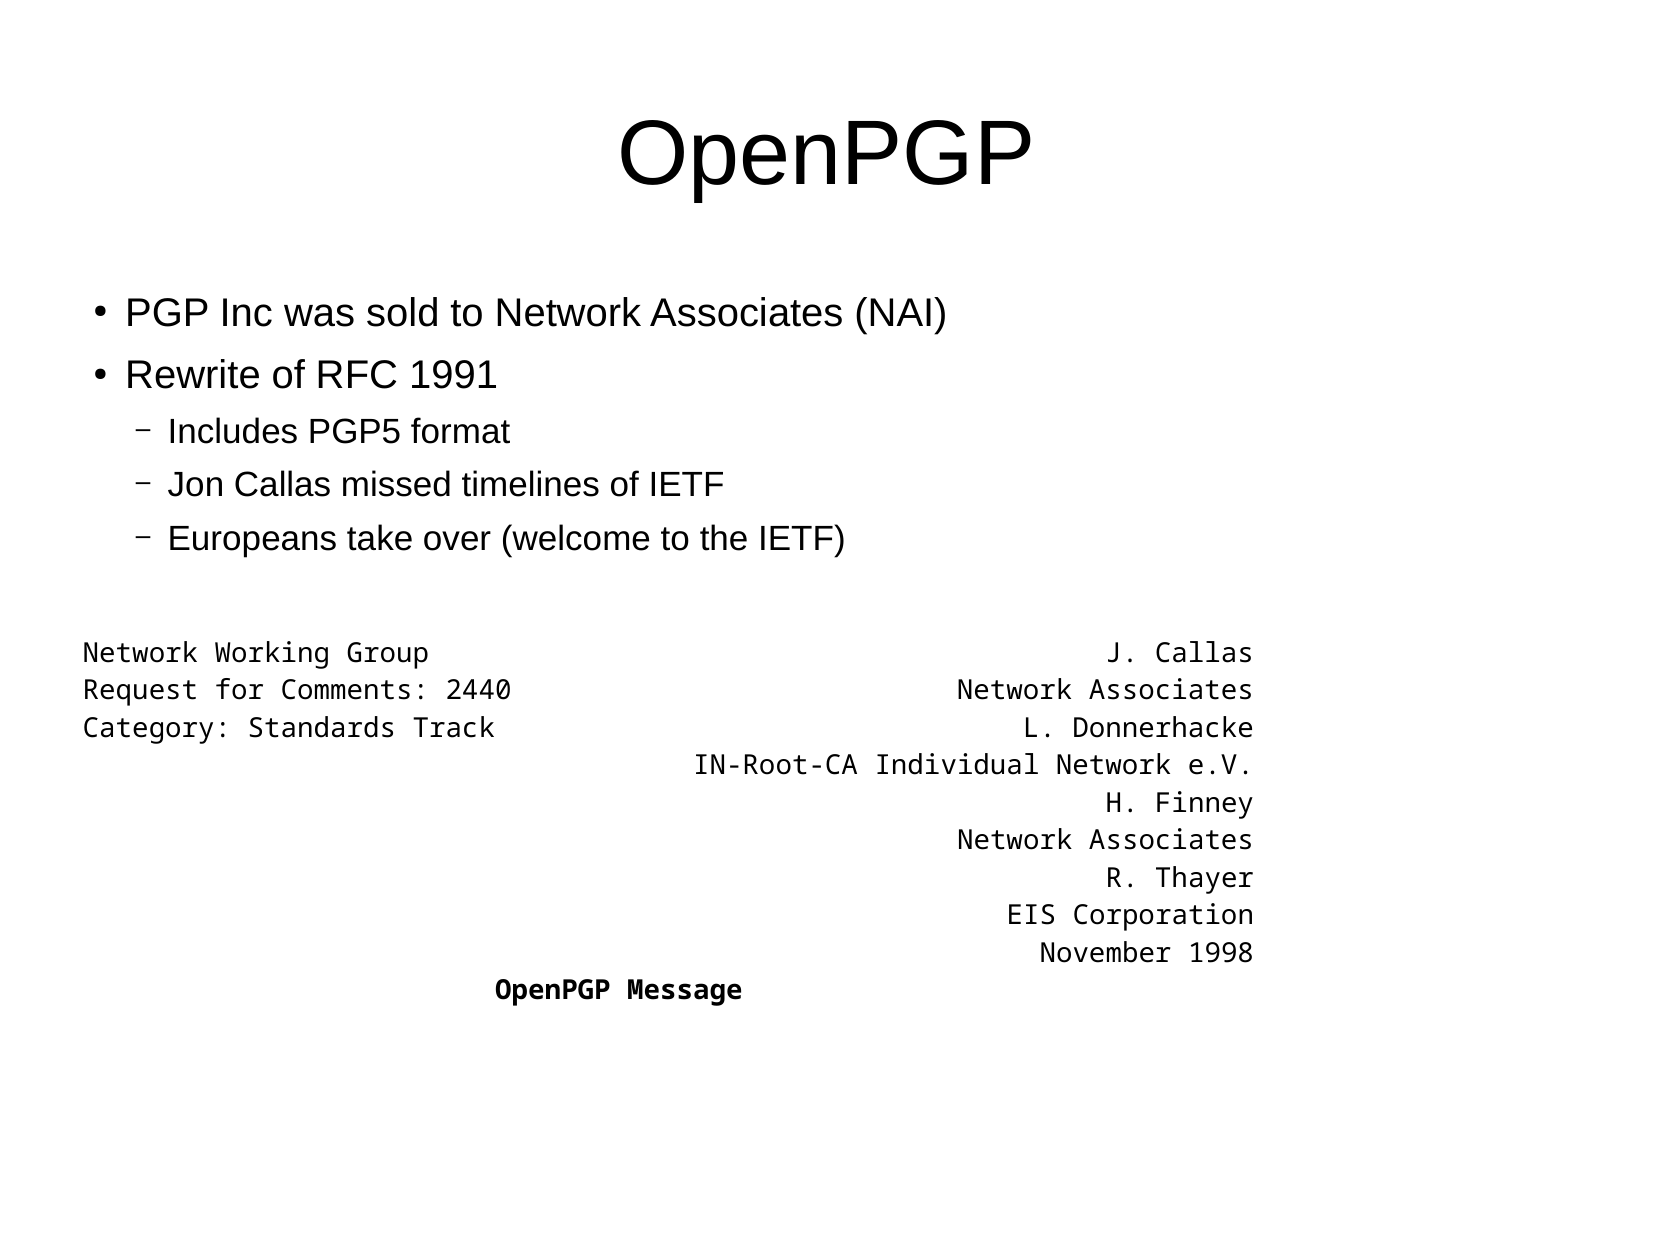

# OpenPGP
PGP Inc was sold to Network Associates (NAI)
Rewrite of RFC 1991
Includes PGP5 format
Jon Callas missed timelines of IETF
Europeans take over (welcome to the IETF)
Network Working Group J. Callas
Request for Comments: 2440 Network Associates
Category: Standards Track L. Donnerhacke
 IN-Root-CA Individual Network e.V.
 H. Finney
 Network Associates
 R. Thayer
 EIS Corporation
 November 1998
 OpenPGP Message